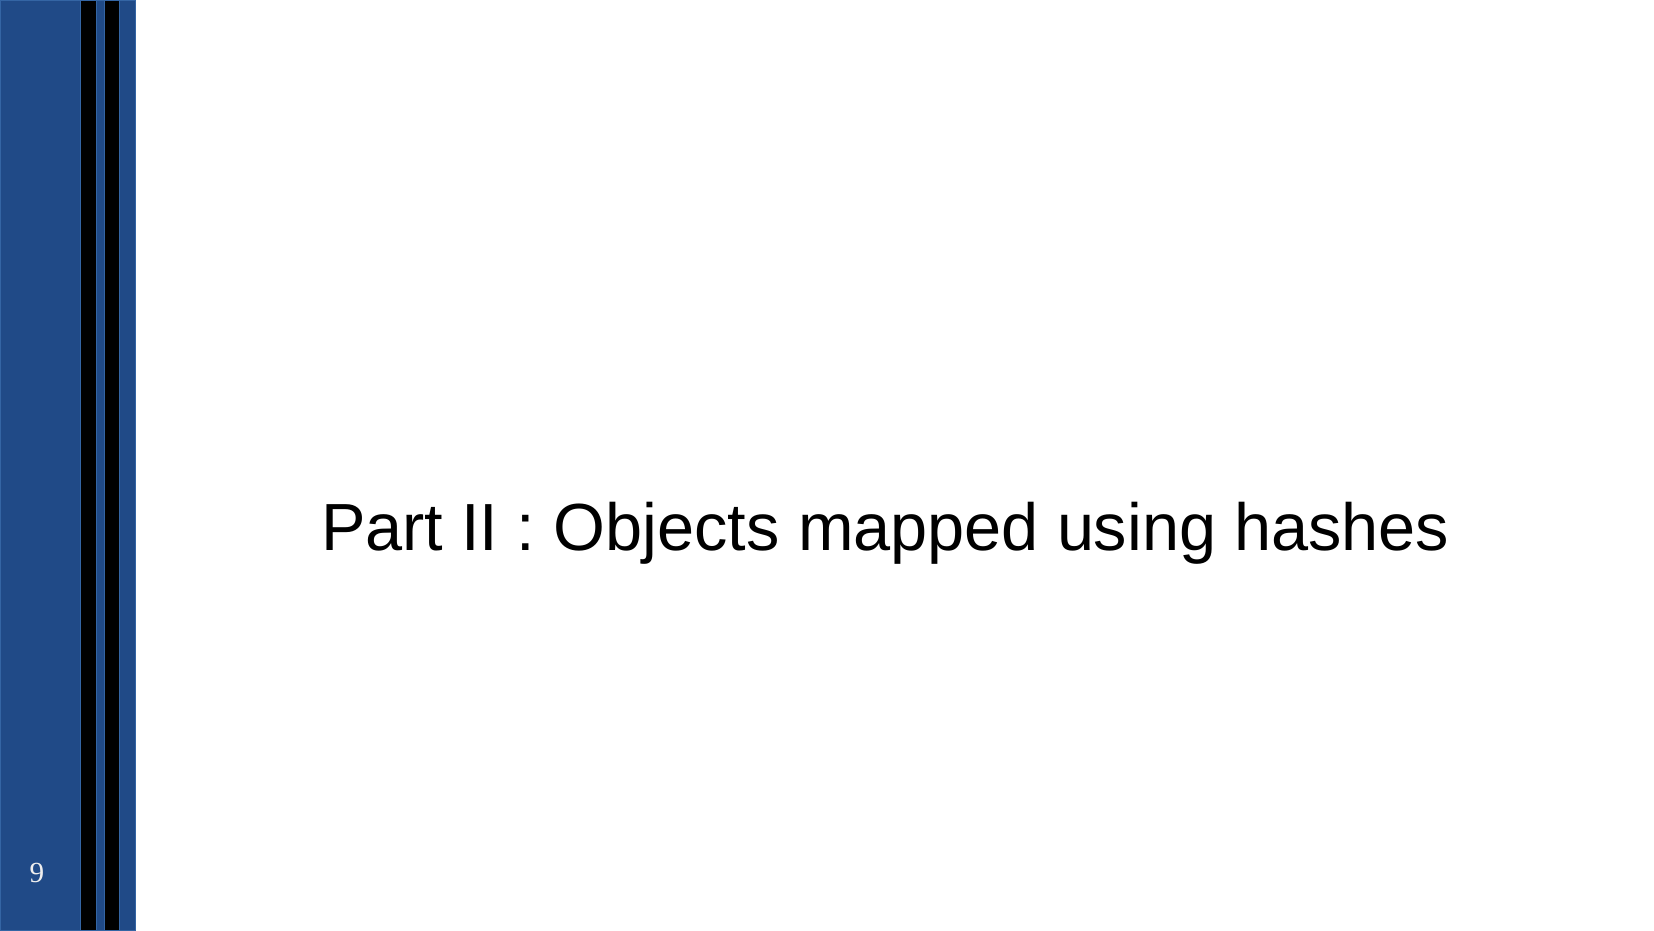

# Part II : Objects mapped using hashes
9